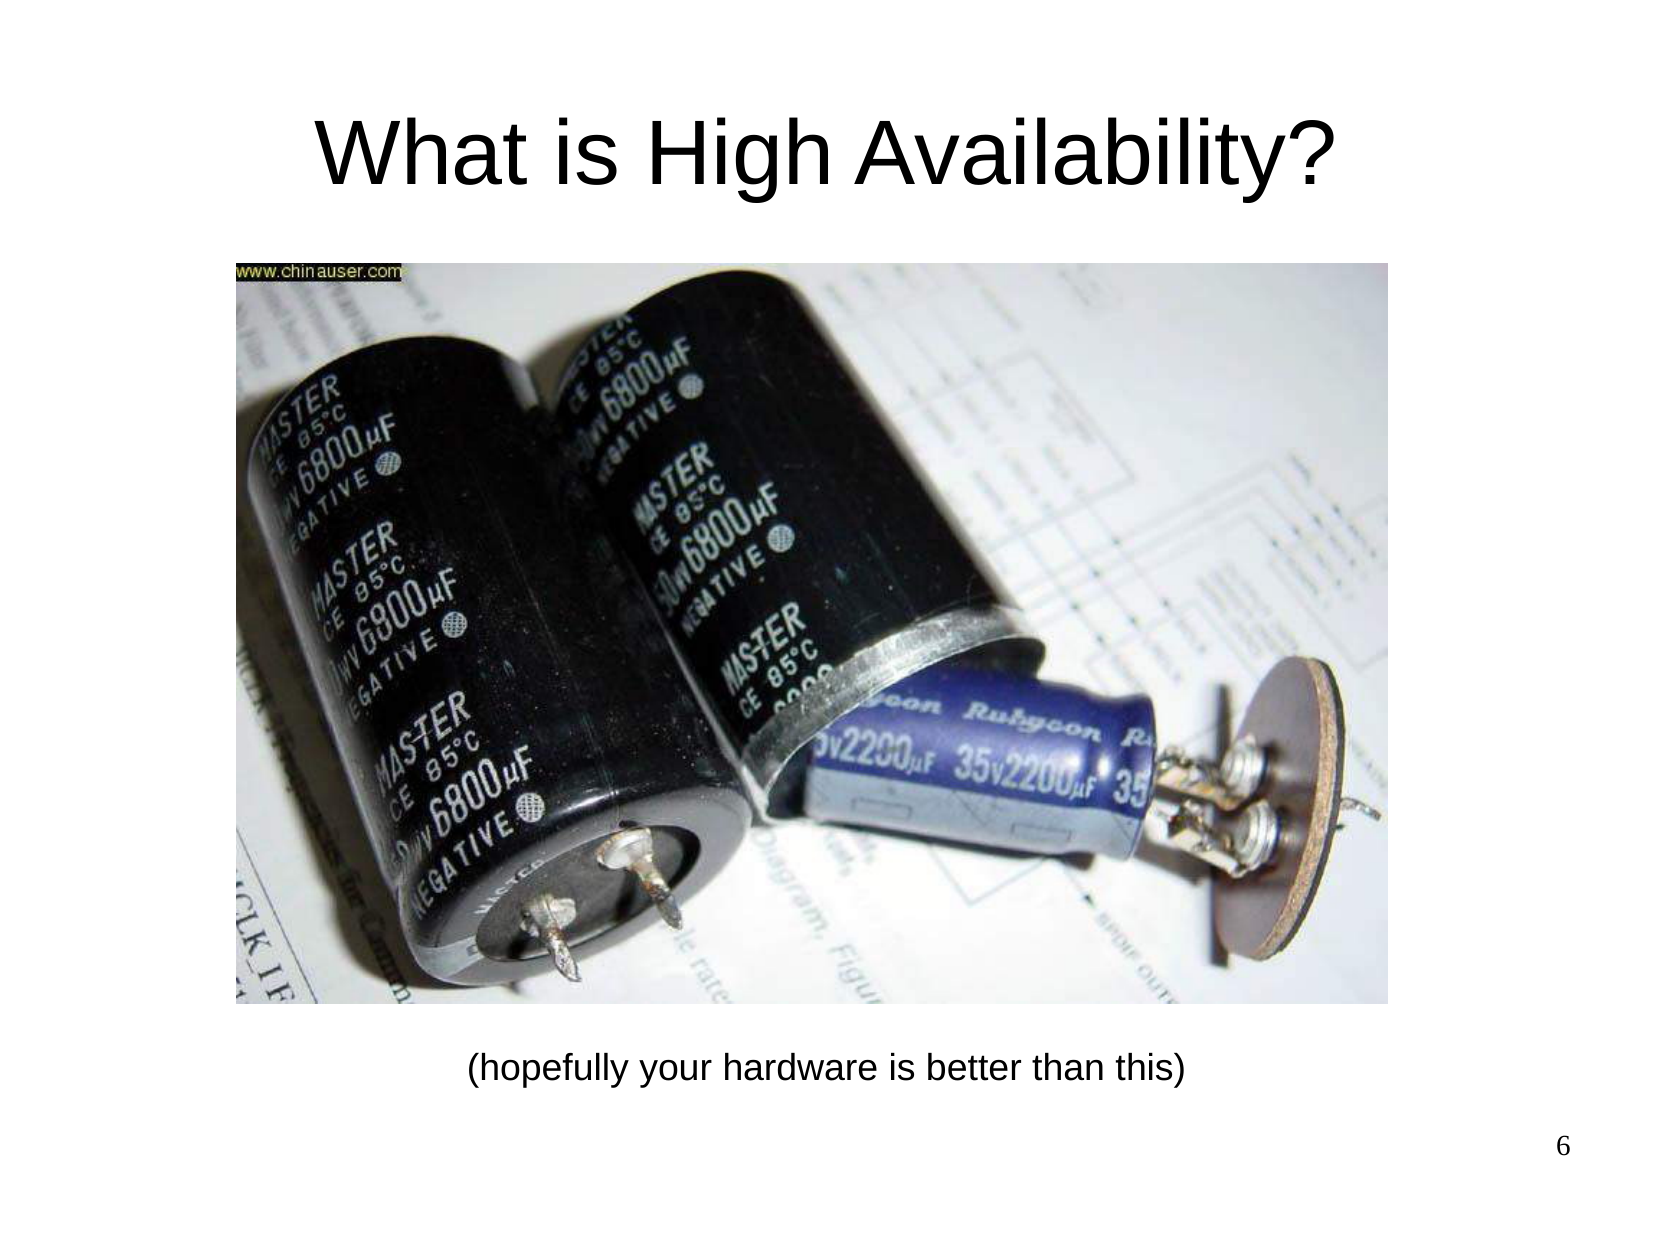

# What is High Availability?
(hopefully your hardware is better than this)
6